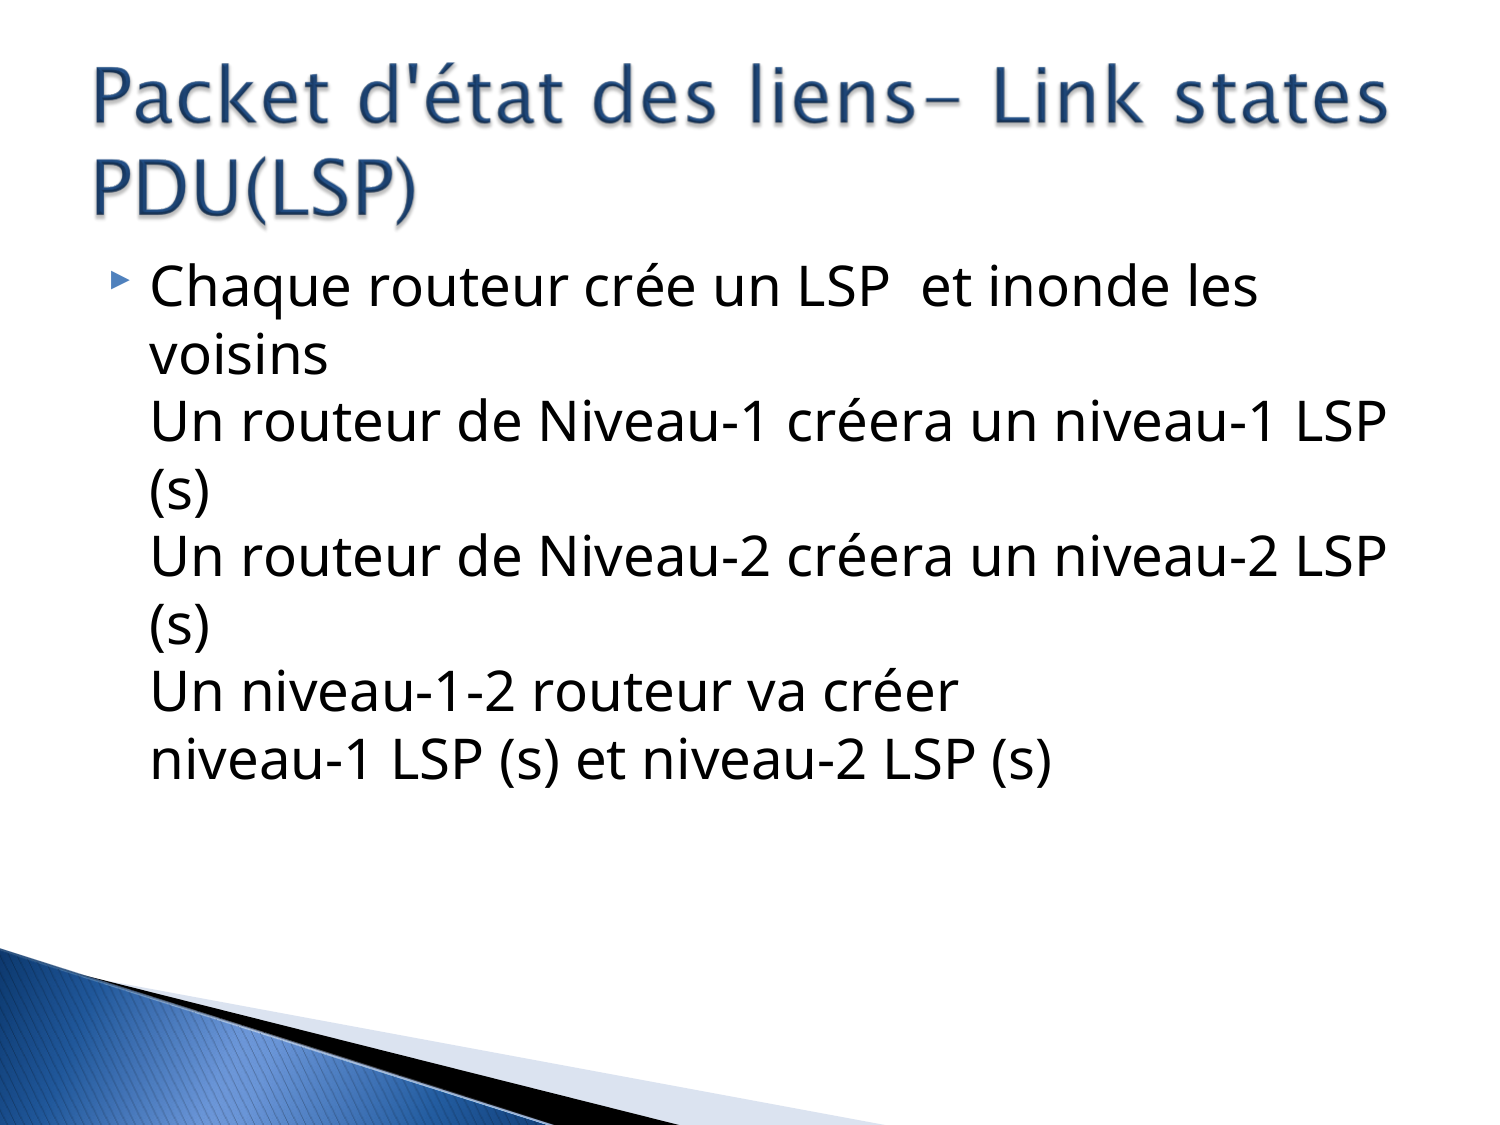

# Chaque routeur crée un LSP et inonde les voisins Un routeur de Niveau-1 créera un niveau-1 LSP (s) Un routeur de Niveau-2 créera un niveau-2 LSP (s) Un niveau-1-2 routeur va créer niveau-1 LSP (s) et niveau-2 LSP (s)